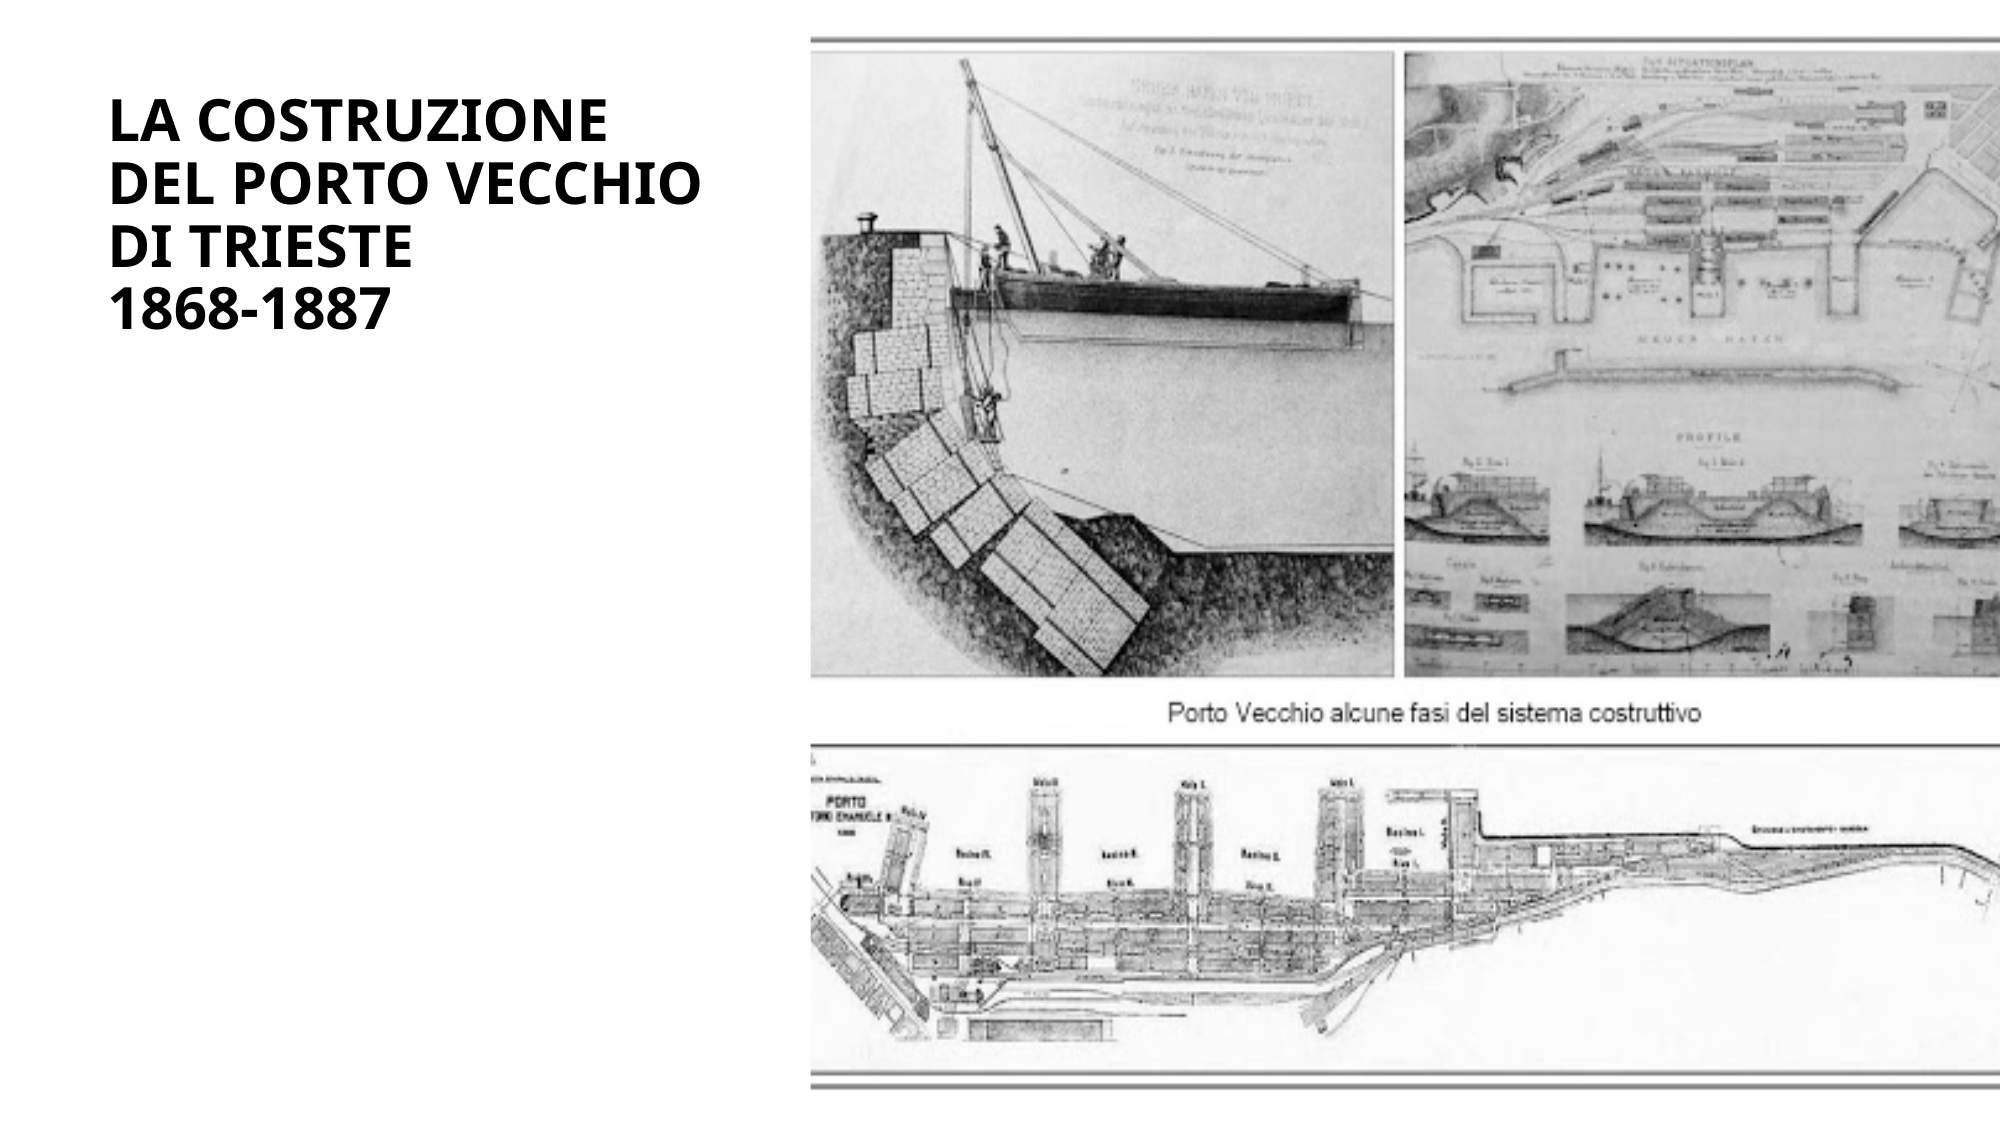

# LA COSTRUZIONE DEL PORTO VECCHIO DI TRIESTE 1868-1887